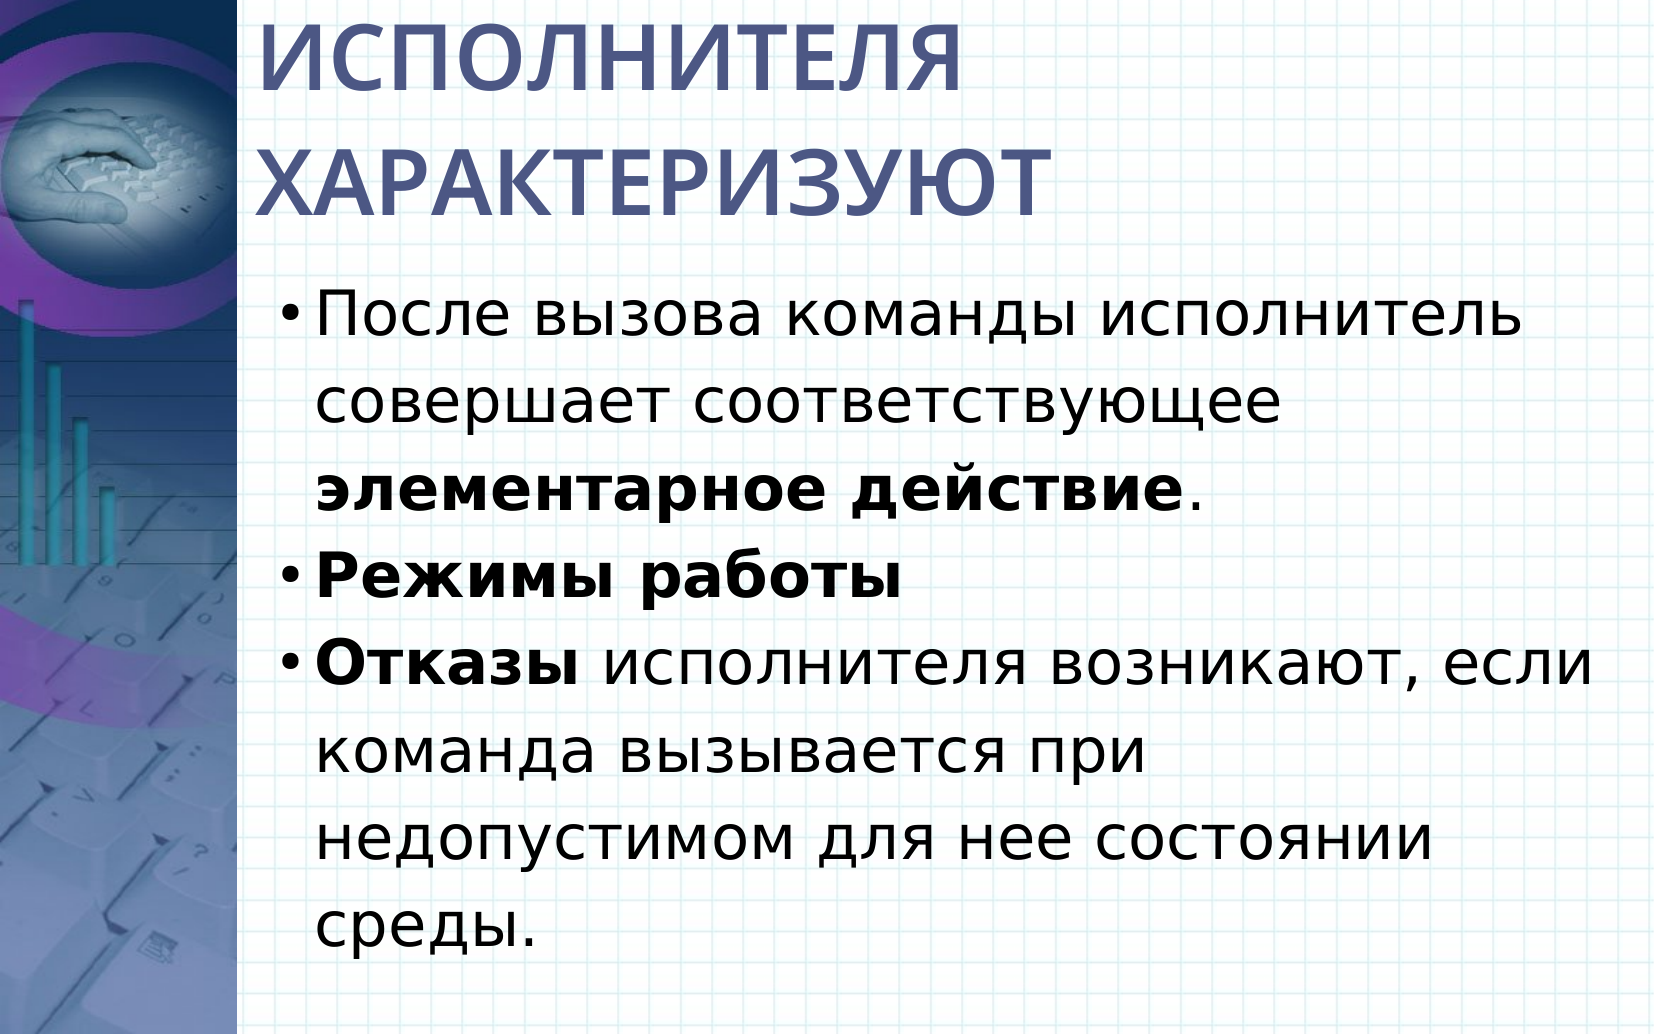

# ИСПОЛНИТЕЛЯ ХАРАКТЕРИЗУЮТ
После вызова команды исполнитель совеpшает соответствующее элементаpное действие.
Режимы работы
Отказы исполнителя возникают, если команда вызывается пpи недопустимом для нее состоянии сpеды.